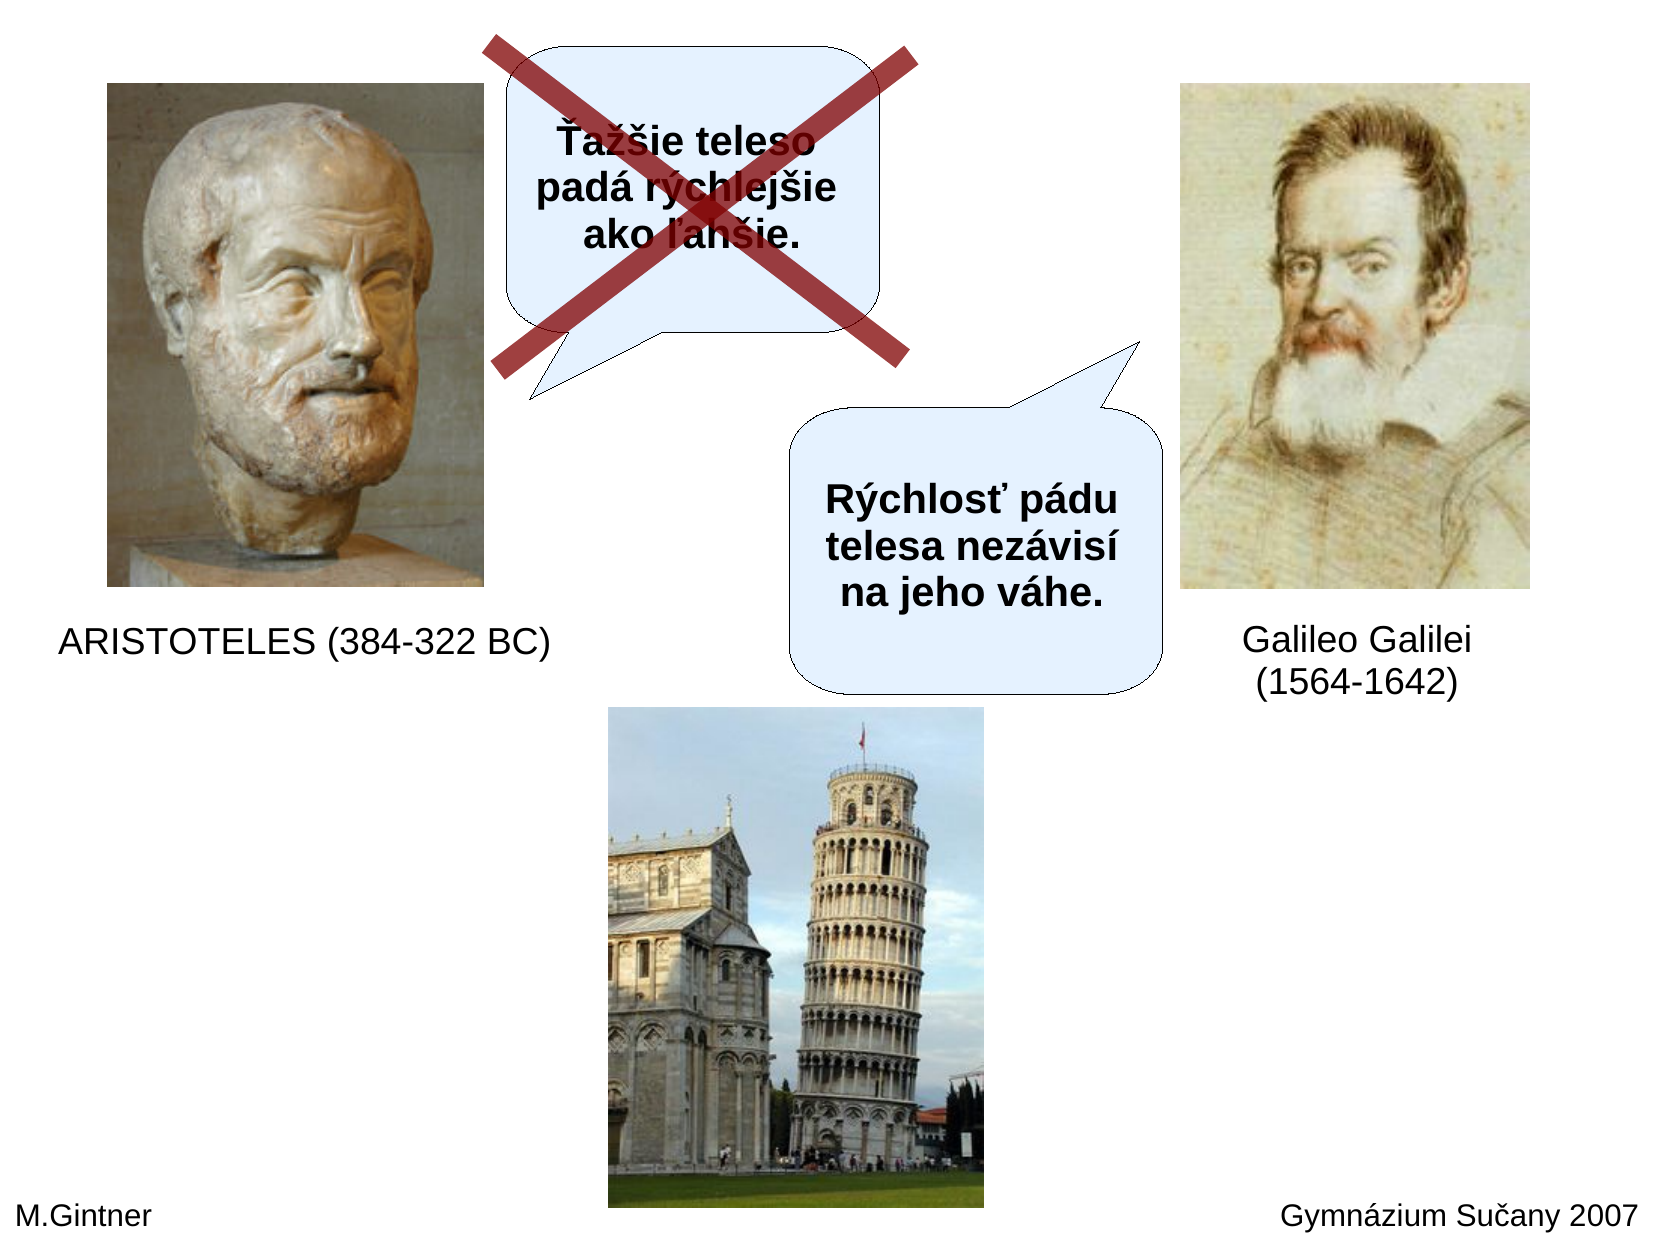

Ťažšie teleso
padá rýchlejšie
ako ľahšie.
Galileo Galilei
(1564-1642)
Rýchlosť pádu
telesa nezávisí
na jeho váhe.
ARISTOTELES (384-322 BC)
?
M.Gintner
Gymnázium Sučany 2007